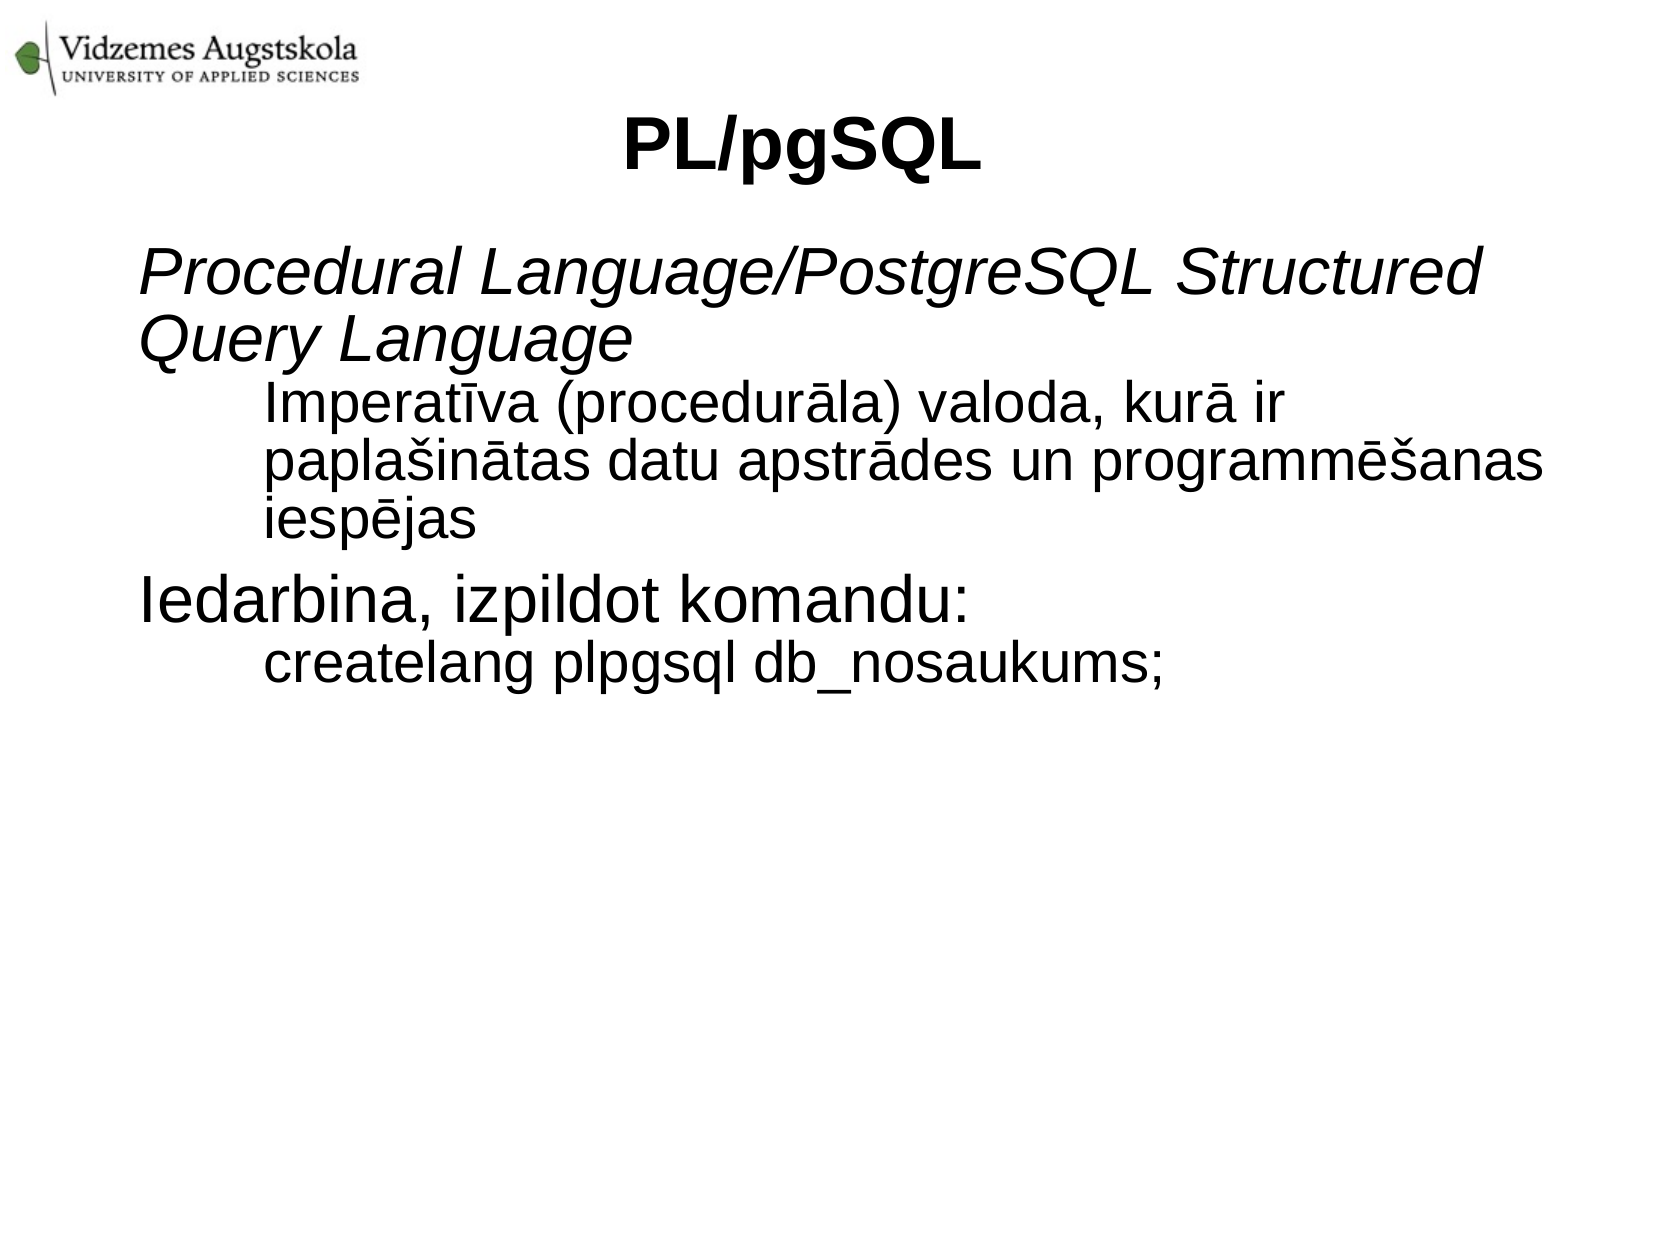

# PL/pgSQL
Procedural Language/PostgreSQL Structured Query Language
Imperatīva (procedurāla) valoda, kurā ir paplašinātas datu apstrādes un programmēšanas iespējas
Iedarbina, izpildot komandu:
createlang plpgsql db_nosaukums;